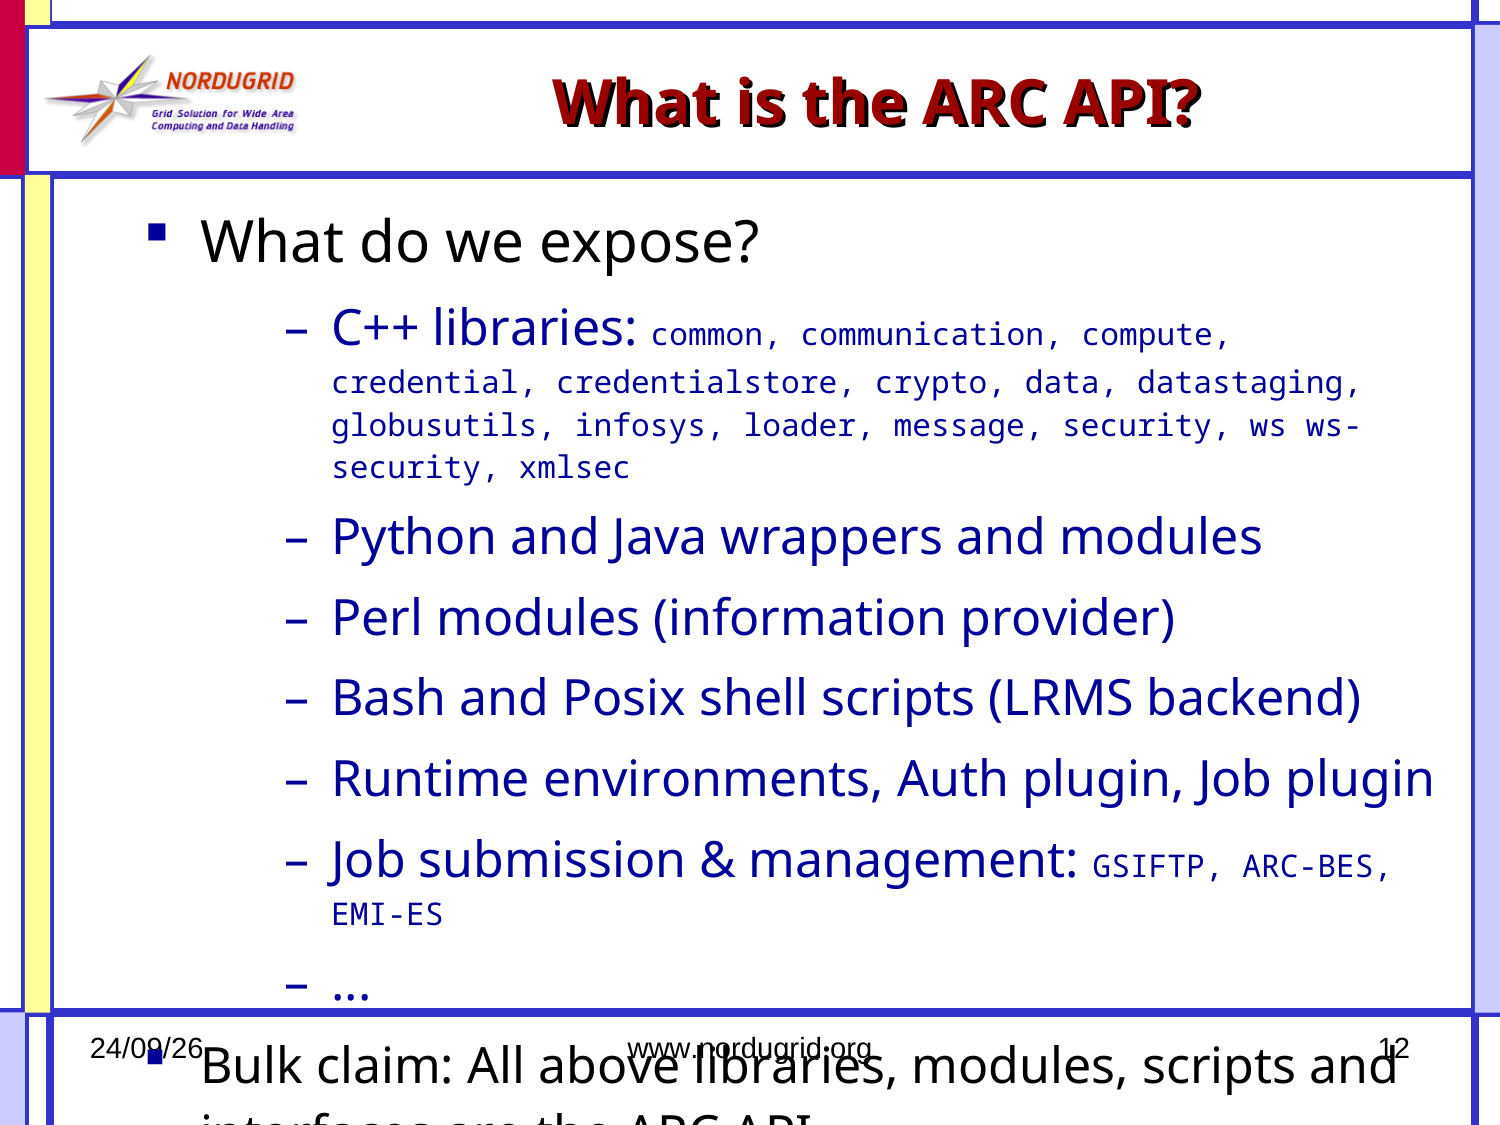

# What is the ARC API?
What do we expose?
C++ libraries: common, communication, compute, credential, credentialstore, crypto, data, datastaging, globusutils, infosys, loader, message, security, ws ws-security, xmlsec
Python and Java wrappers and modules
Perl modules (information provider)
Bash and Posix shell scripts (LRMS backend)
Runtime environments, Auth plugin, Job plugin
Job submission & management: GSIFTP, ARC-BES, EMI-ES
...
Bulk claim: All above libraries, modules, scripts and interfaces are the ARC API
www.nordugrid.org
12